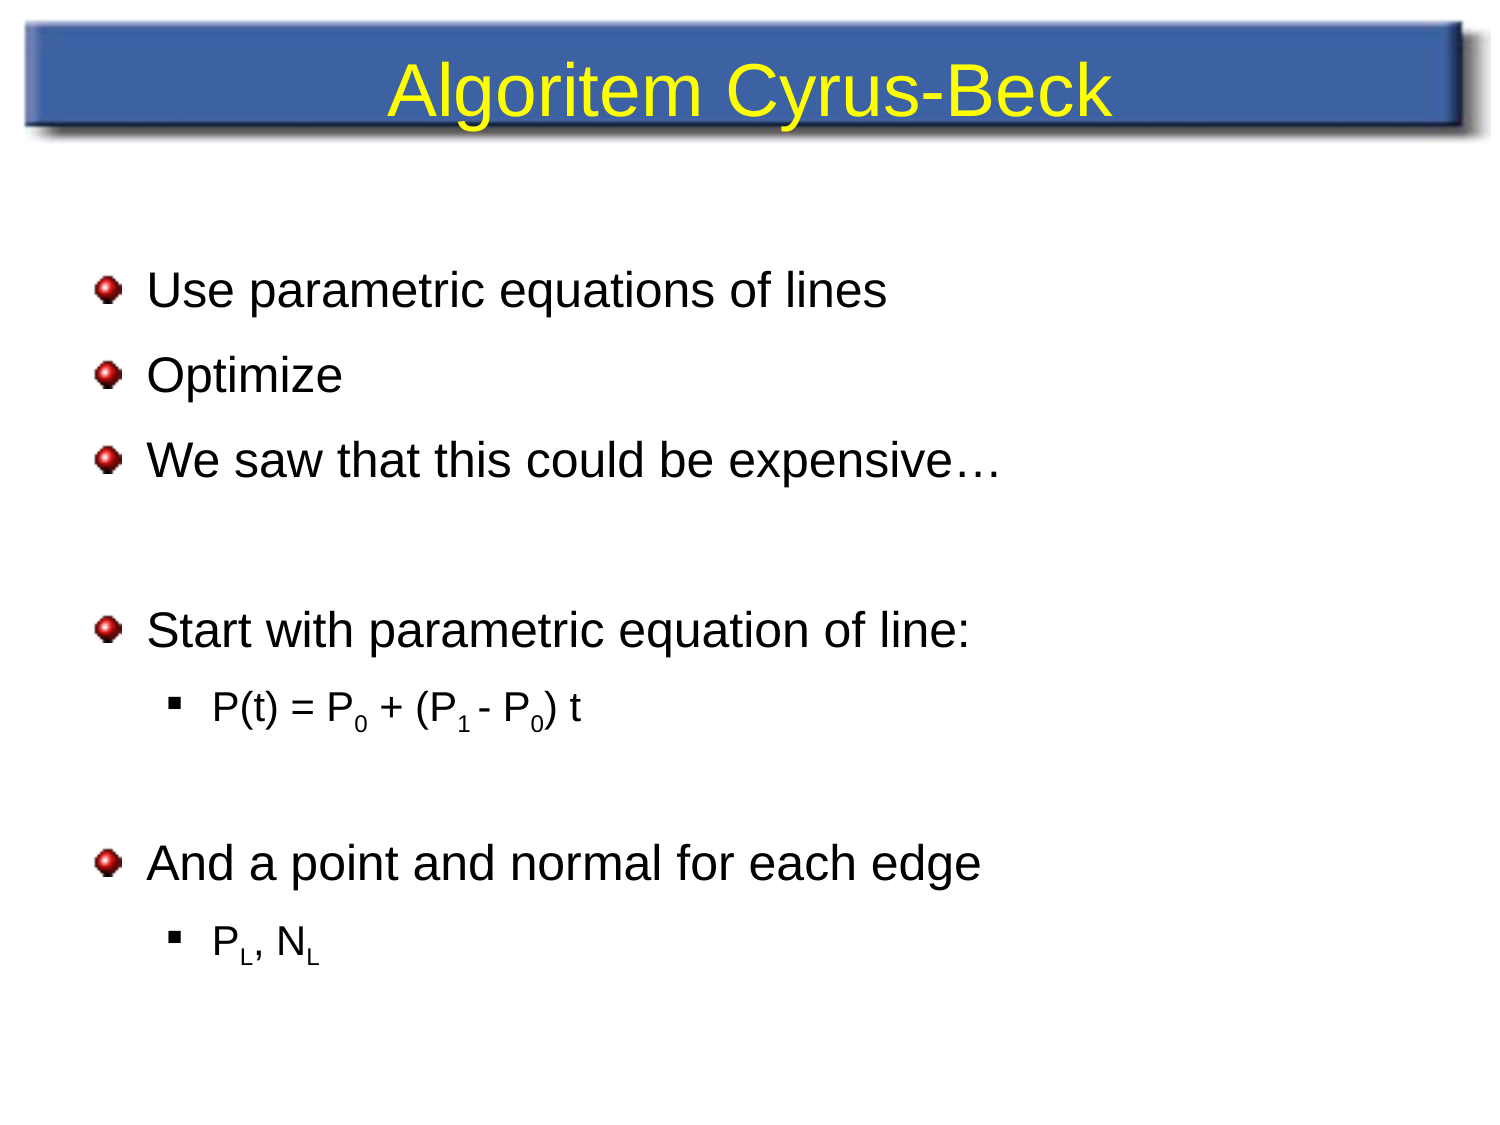

# Algoritem Cyrus-Beck
Use parametric equations of lines
Optimize
We saw that this could be expensive…
Start with parametric equation of line:
P(t) = P0 + (P1 - P0) t
And a point and normal for each edge
PL, NL